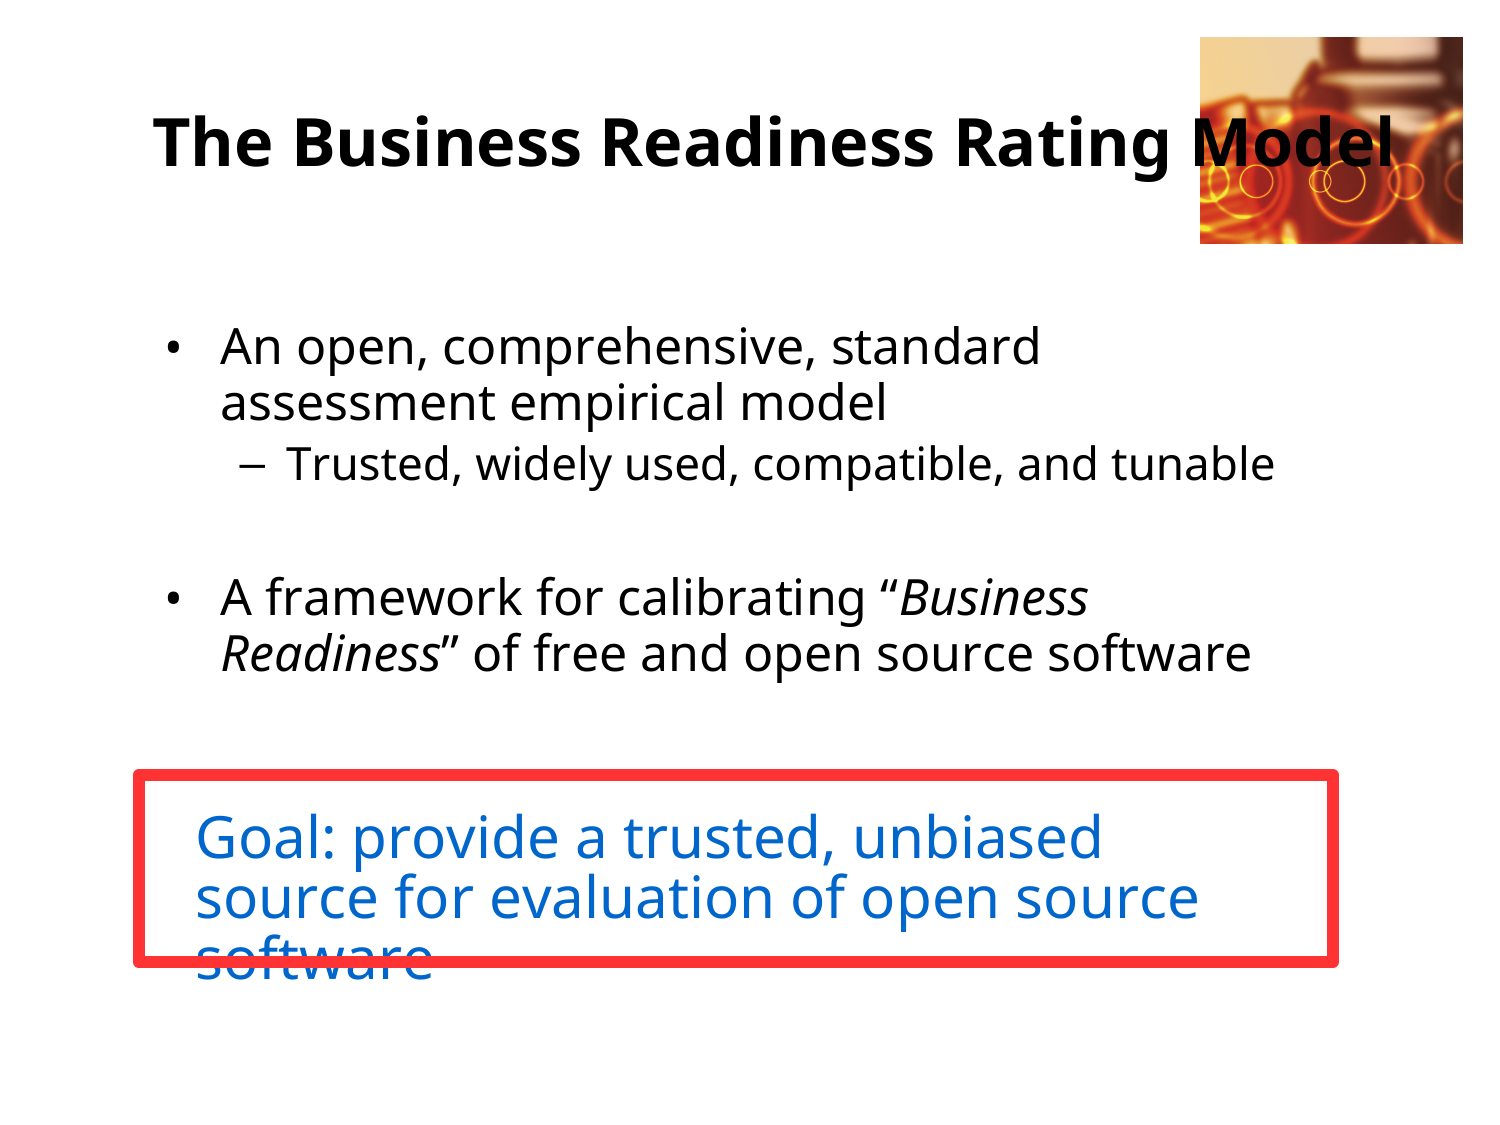

# The Business Readiness Rating Model
An open, comprehensive, standard assessment empirical model
Trusted, widely used, compatible, and tunable
A framework for calibrating “Business Readiness” of free and open source software
Goal: provide a trusted, unbiased source for evaluation of open source software